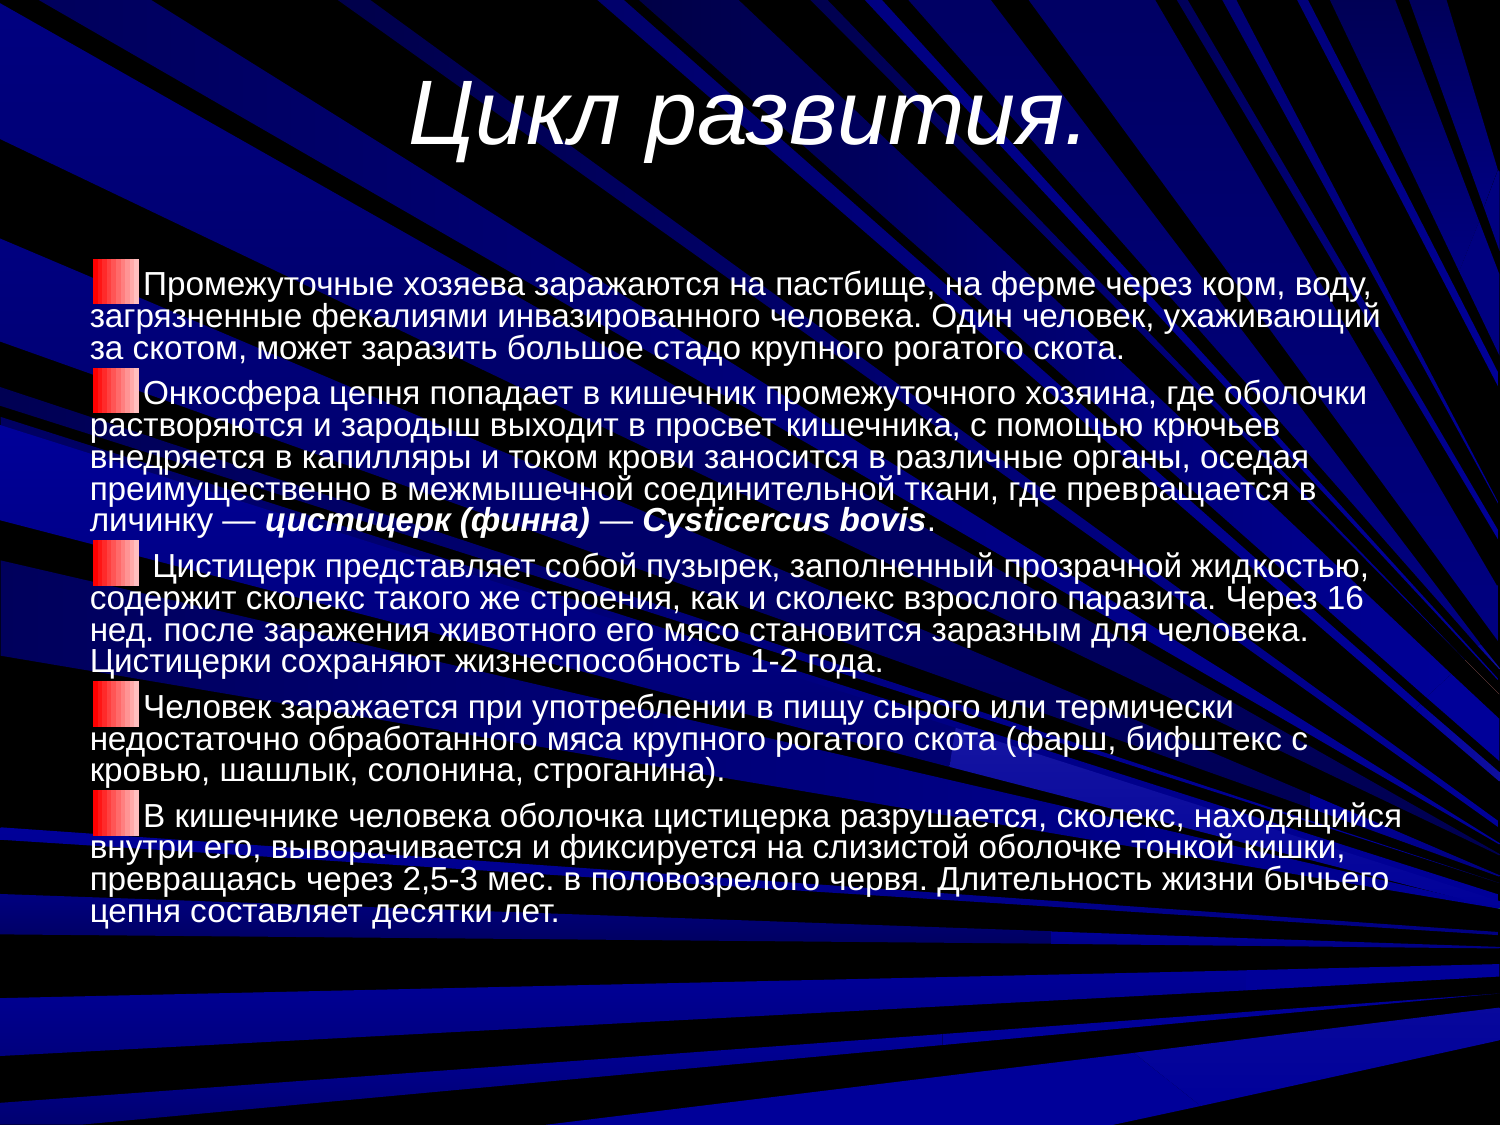

# Цикл развития.
Промежуточные хозяева заражают­ся на пастбище, на ферме через корм, воду, загрязненные фекалиями инвазированного че­ловека. Один человек, ухаживающий за скотом, может заразить большое стадо крупного рога­того скота.
Онкосфера цепня попадает в кишеч­ник промежуточного хозяина, где оболочки растворяются и зародыш выходит в просвет ки­шечника, с помощью крючьев внедряется в ка­пилляры и током крови заносится в различ­ные органы, оседая преимущественно в меж­мышечной соединительной ткани, где прев­ращается в личинку — цистицерк (финна) — Cysticercus bovis.
 Цистицерк представляет со­бой пузырек, заполненный прозрачной жид­костью, содержит сколекс такого же строения, как и сколекс взрослого паразита. Через 16 нед. после заражения животного его мясо становит­ся заразным для человека. Цистицерки сохра­няют жизнеспособность 1-2 года.
Человек заражается при употреблении в пищу сырого или термически недостаточно обработанного мяса крупного рогатого скота (фарш, бифштекс с кровью, шашлык, солони­на, строганина).
В кишечнике человека обо­лочка цистицерка разрушается, сколекс, нахо­дящийся внутри его, выворачивается и фикси­руется на слизистой оболочке тонкой кишки, превращаясь через 2,5-3 мес. в половозрело­го червя. Длительность жизни бычьего цепня составляет десятки лет.